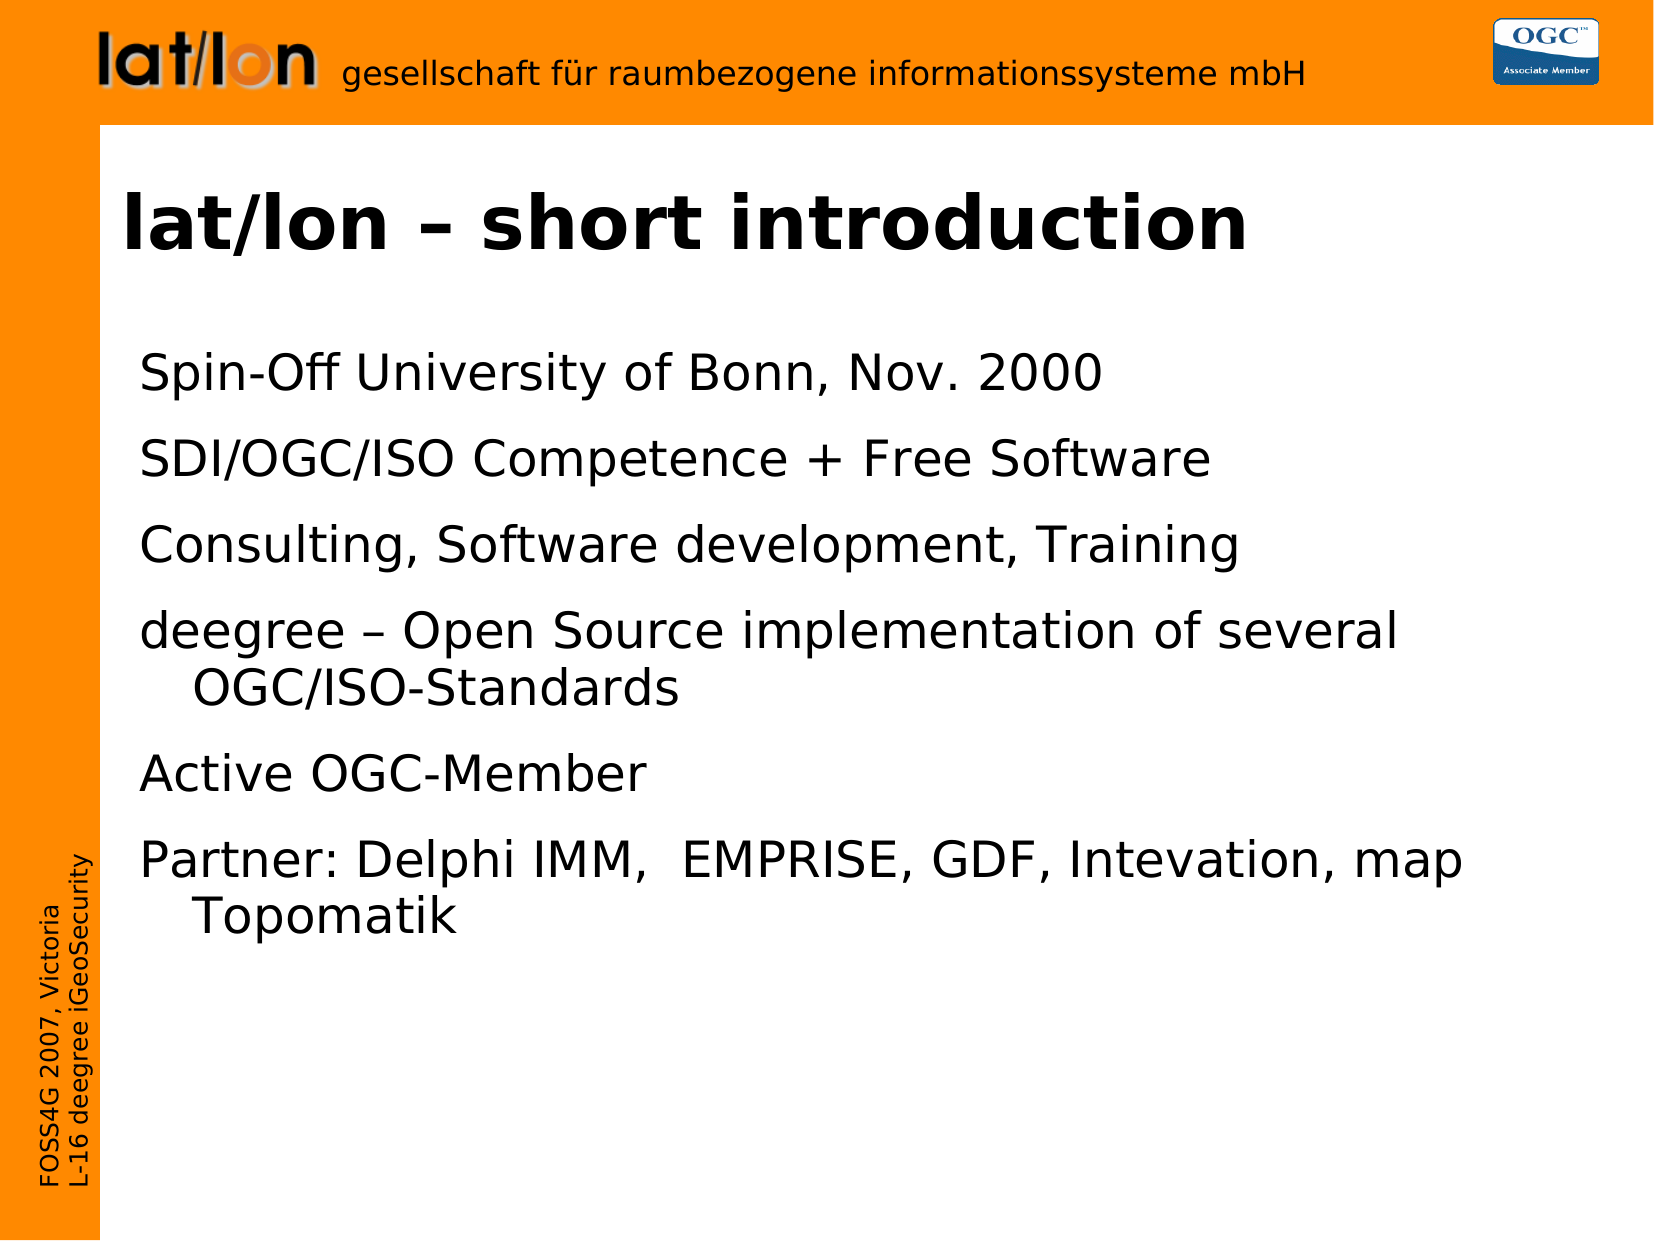

lat/lon – short introduction
# Spin-Off University of Bonn, Nov. 2000
SDI/OGC/ISO Competence + Free Software
Consulting, Software development, Training
deegree – Open Source implementation of several OGC/ISO-Standards
Active OGC-Member
Partner: Delphi IMM, EMPRISE, GDF, Intevation, map Topomatik